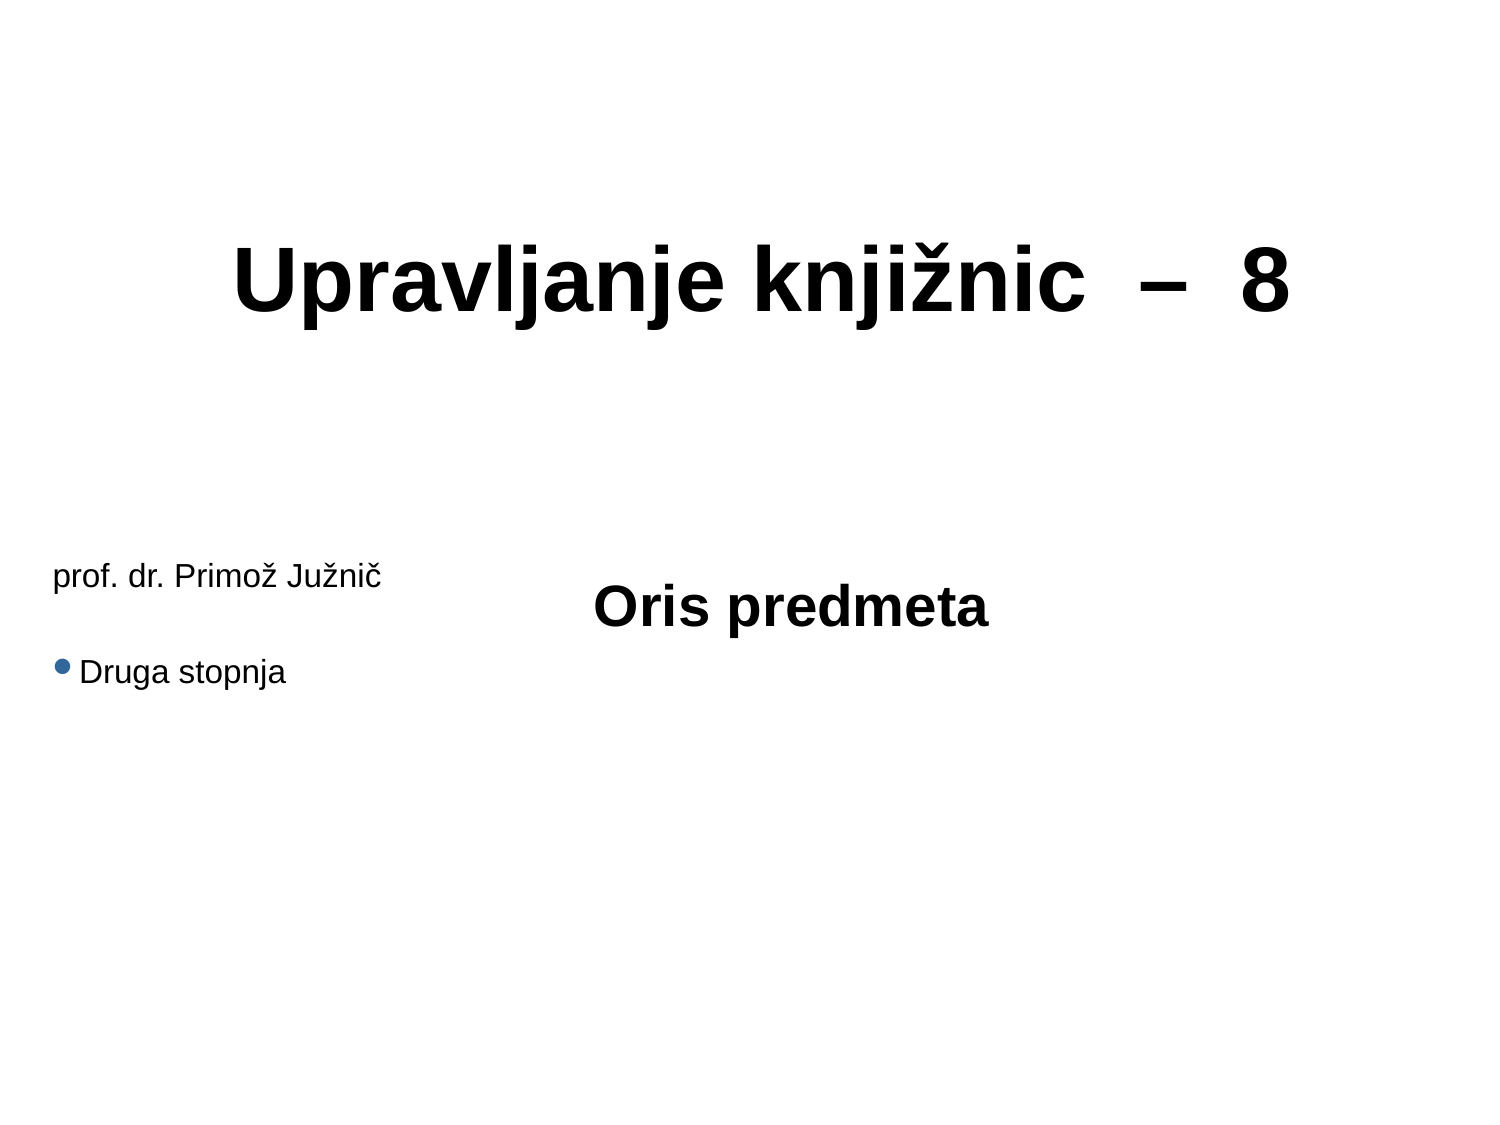

Upravljanje knjižnic – 8
Oris predmeta
# prof. dr. Primož Južnič
Druga stopnja